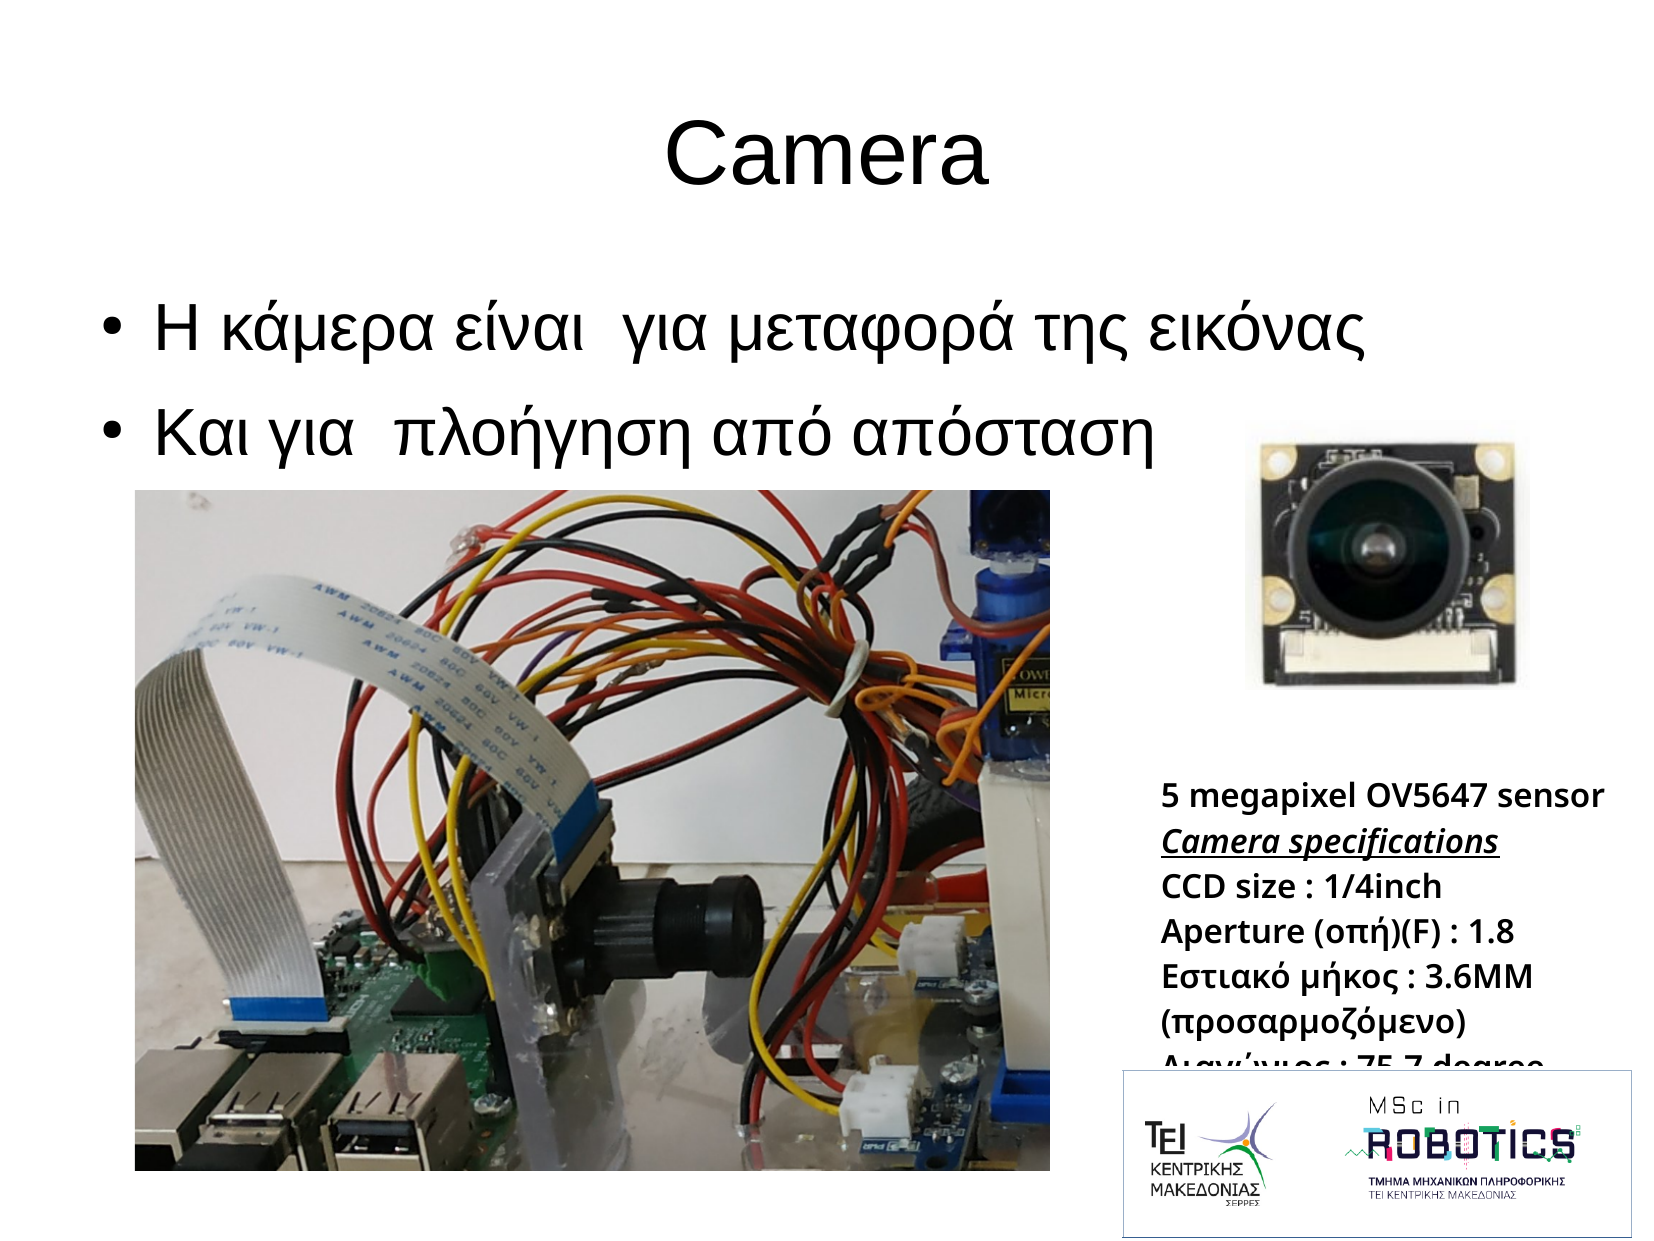

# Camera
Η κάμερα είναι για μεταφορά της εικόνας
Και για πλοήγηση από απόσταση
5 megapixel OV5647 sensor
Camera specifications
CCD size : 1/4inch
Aperture (οπή)(F) : 1.8
Εστιακό μήκος : 3.6MM
(προσαρμοζόμενο)
Διαγώνιος : 75.7 degree
Μεγίστη ανάλυση : 1080p.